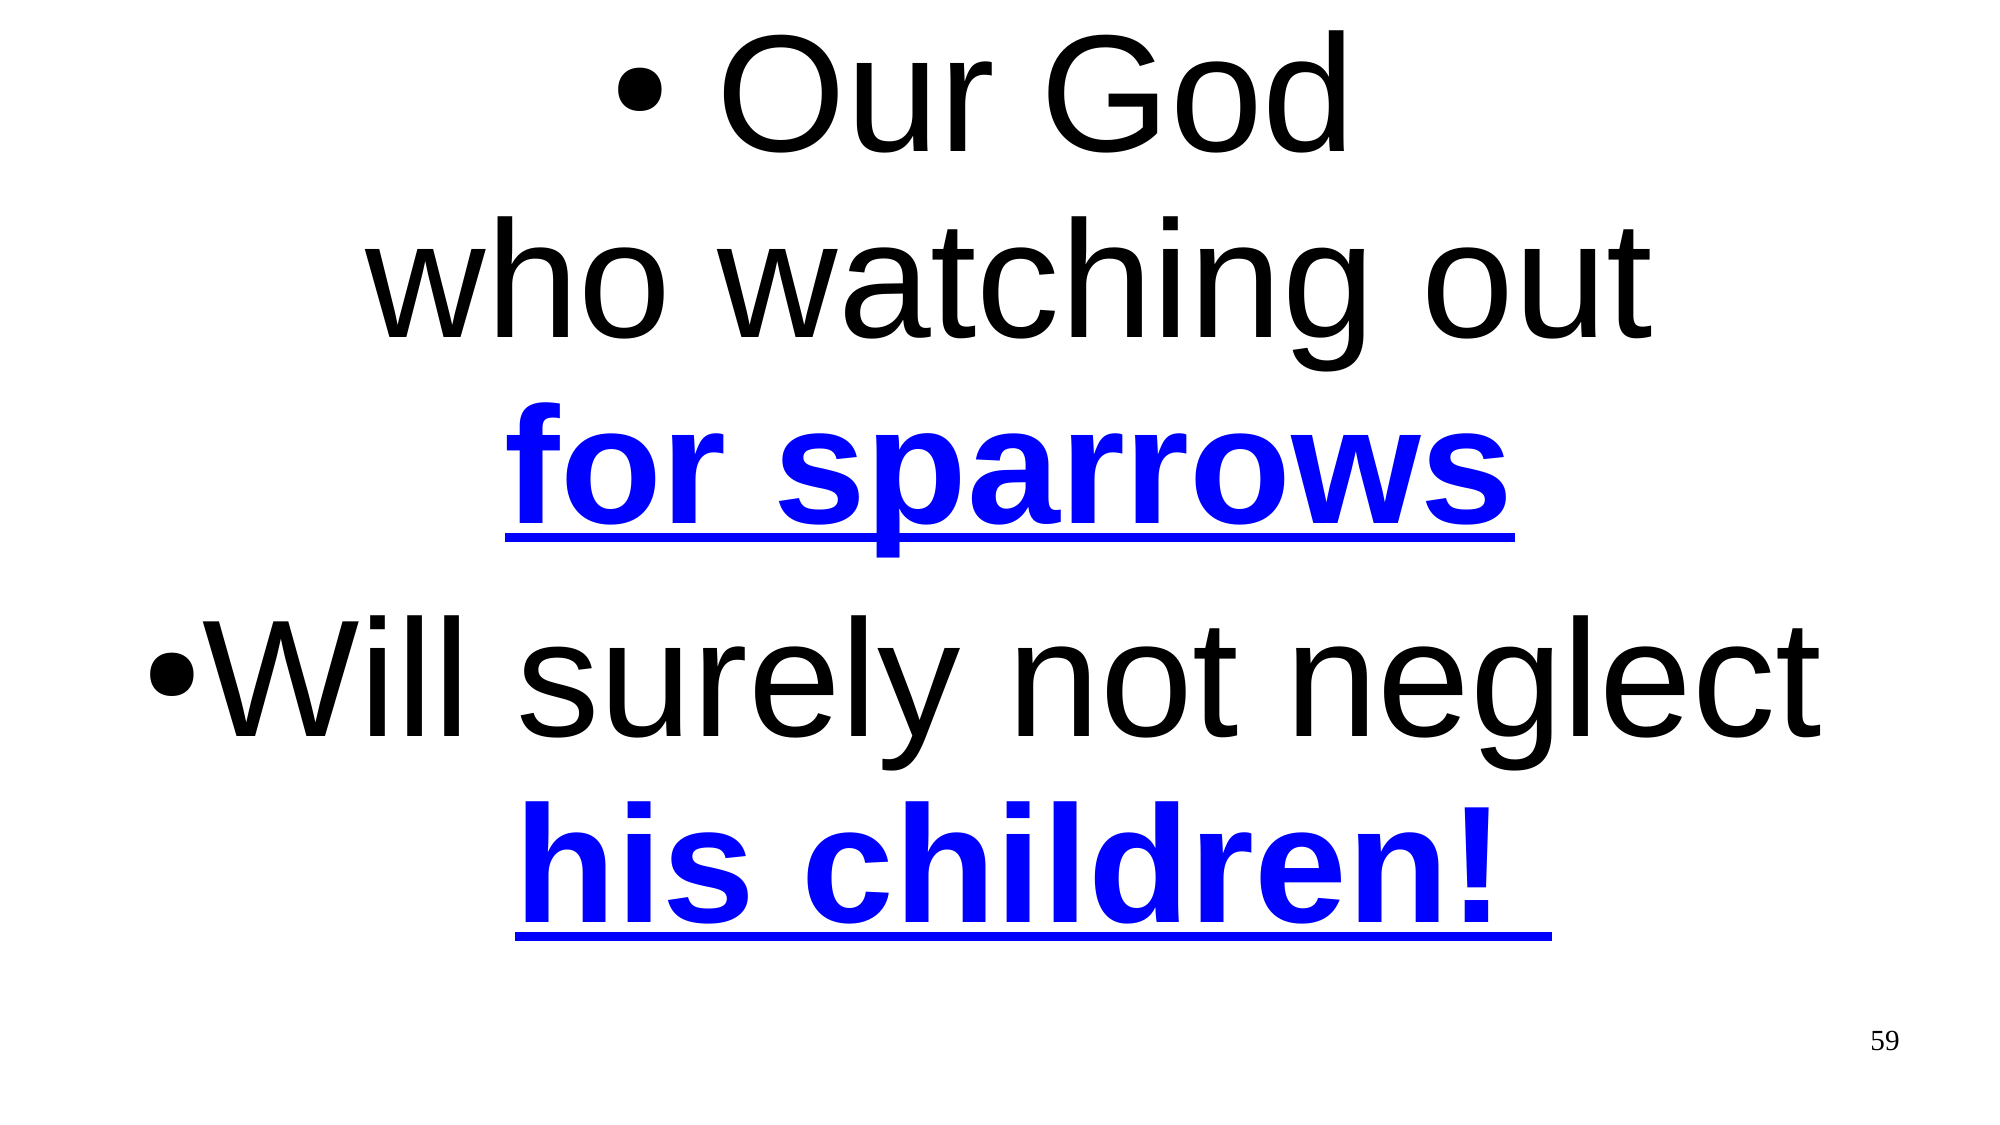

# Our God who watching out for sparrows
Will surely not neglect
his children!
59